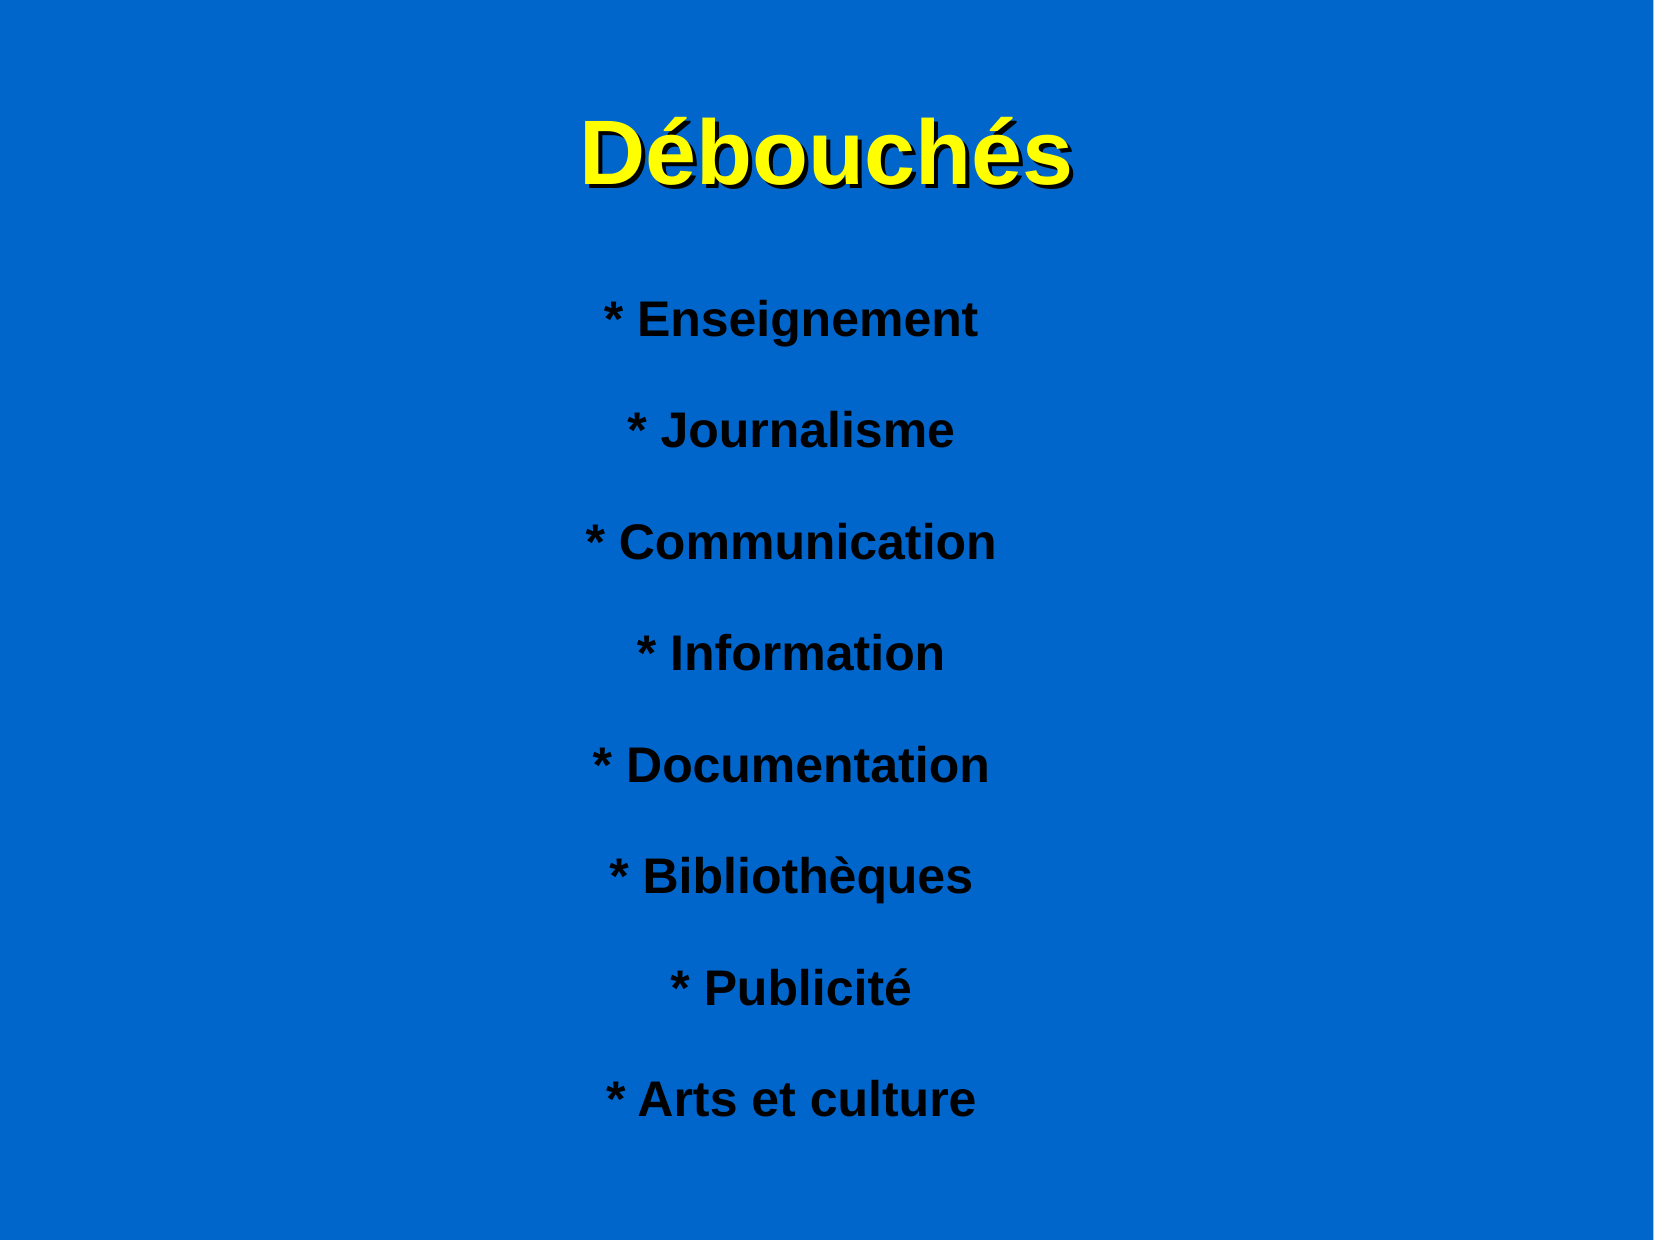

# Débouchés
* Enseignement
* Journalisme
* Communication
* Information
* Documentation
* Bibliothèques
* Publicité
* Arts et culture